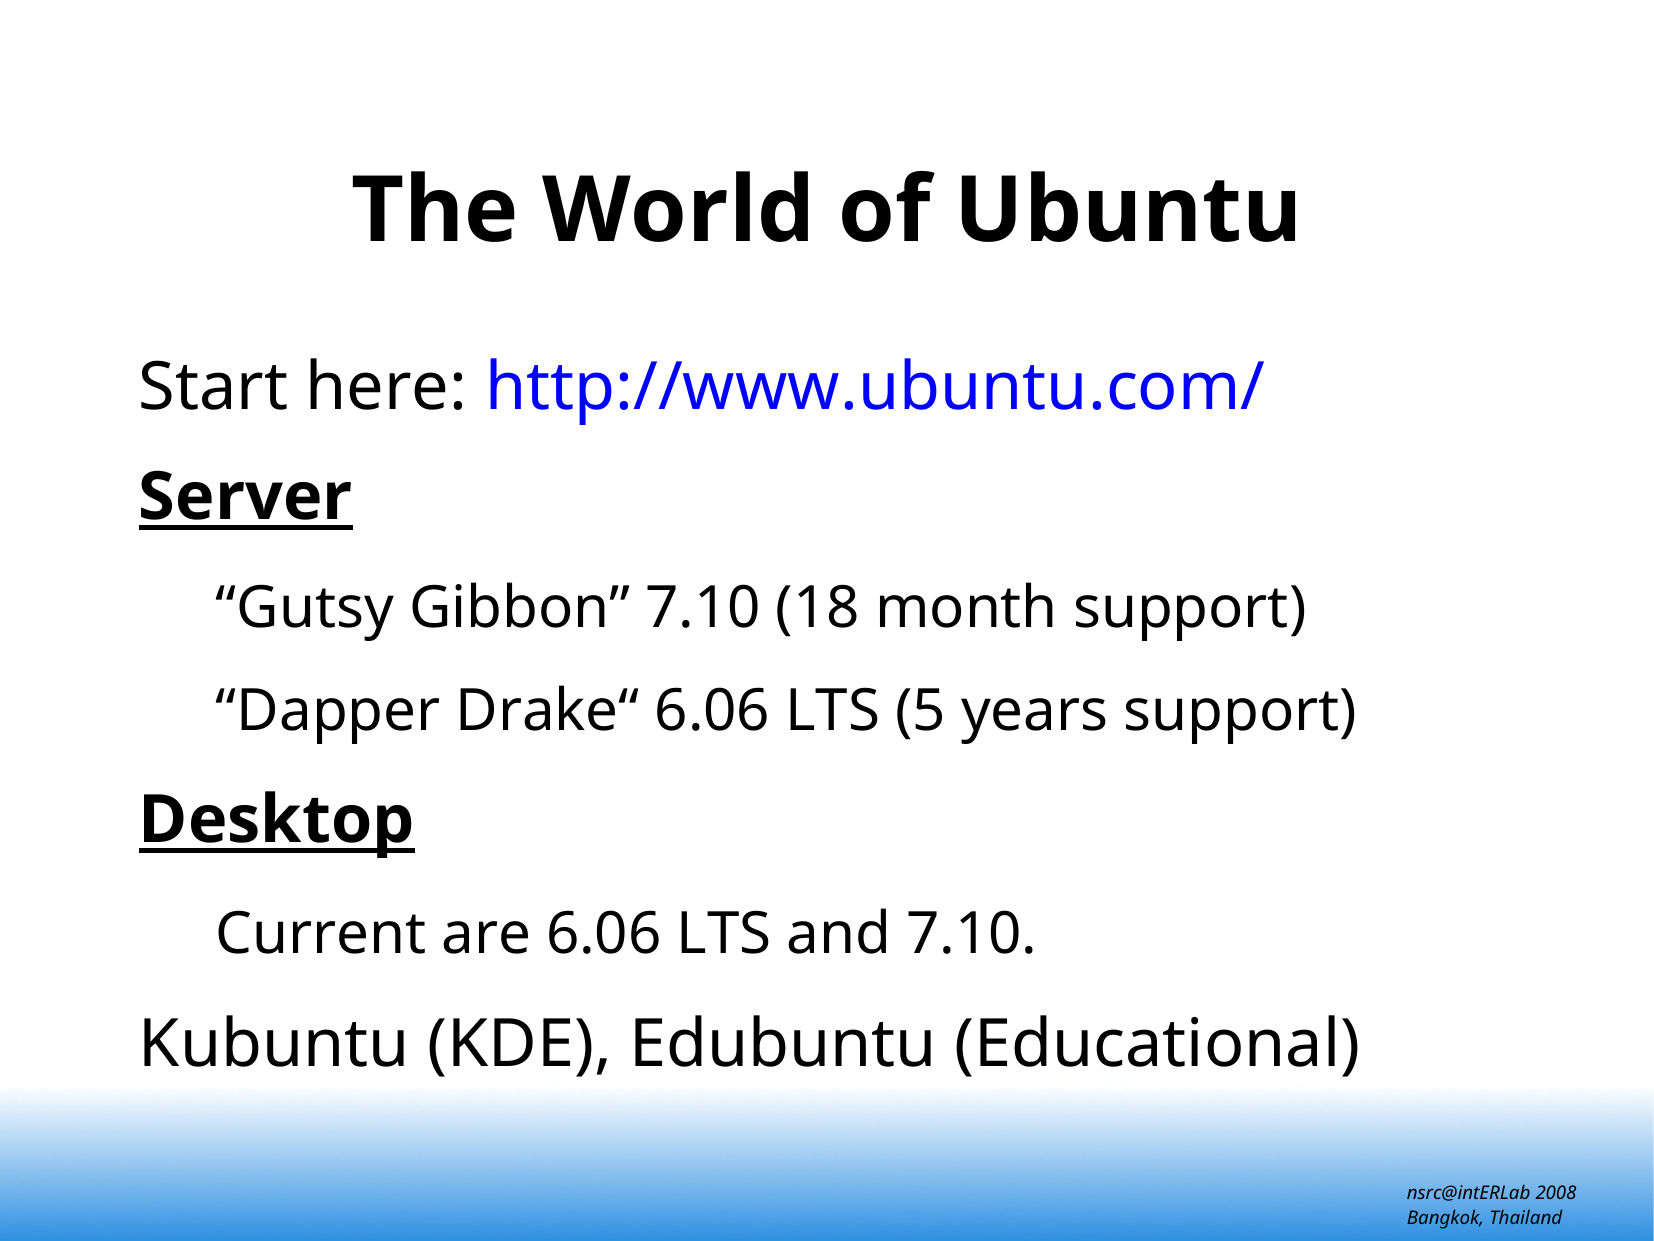

# The World of Ubuntu
Start here: http://www.ubuntu.com/
Server
“Gutsy Gibbon” 7.10 (18 month support)
“Dapper Drake“ 6.06 LTS (5 years support)
Desktop
Current are 6.06 LTS and 7.10.
Kubuntu (KDE), Edubuntu (Educational)